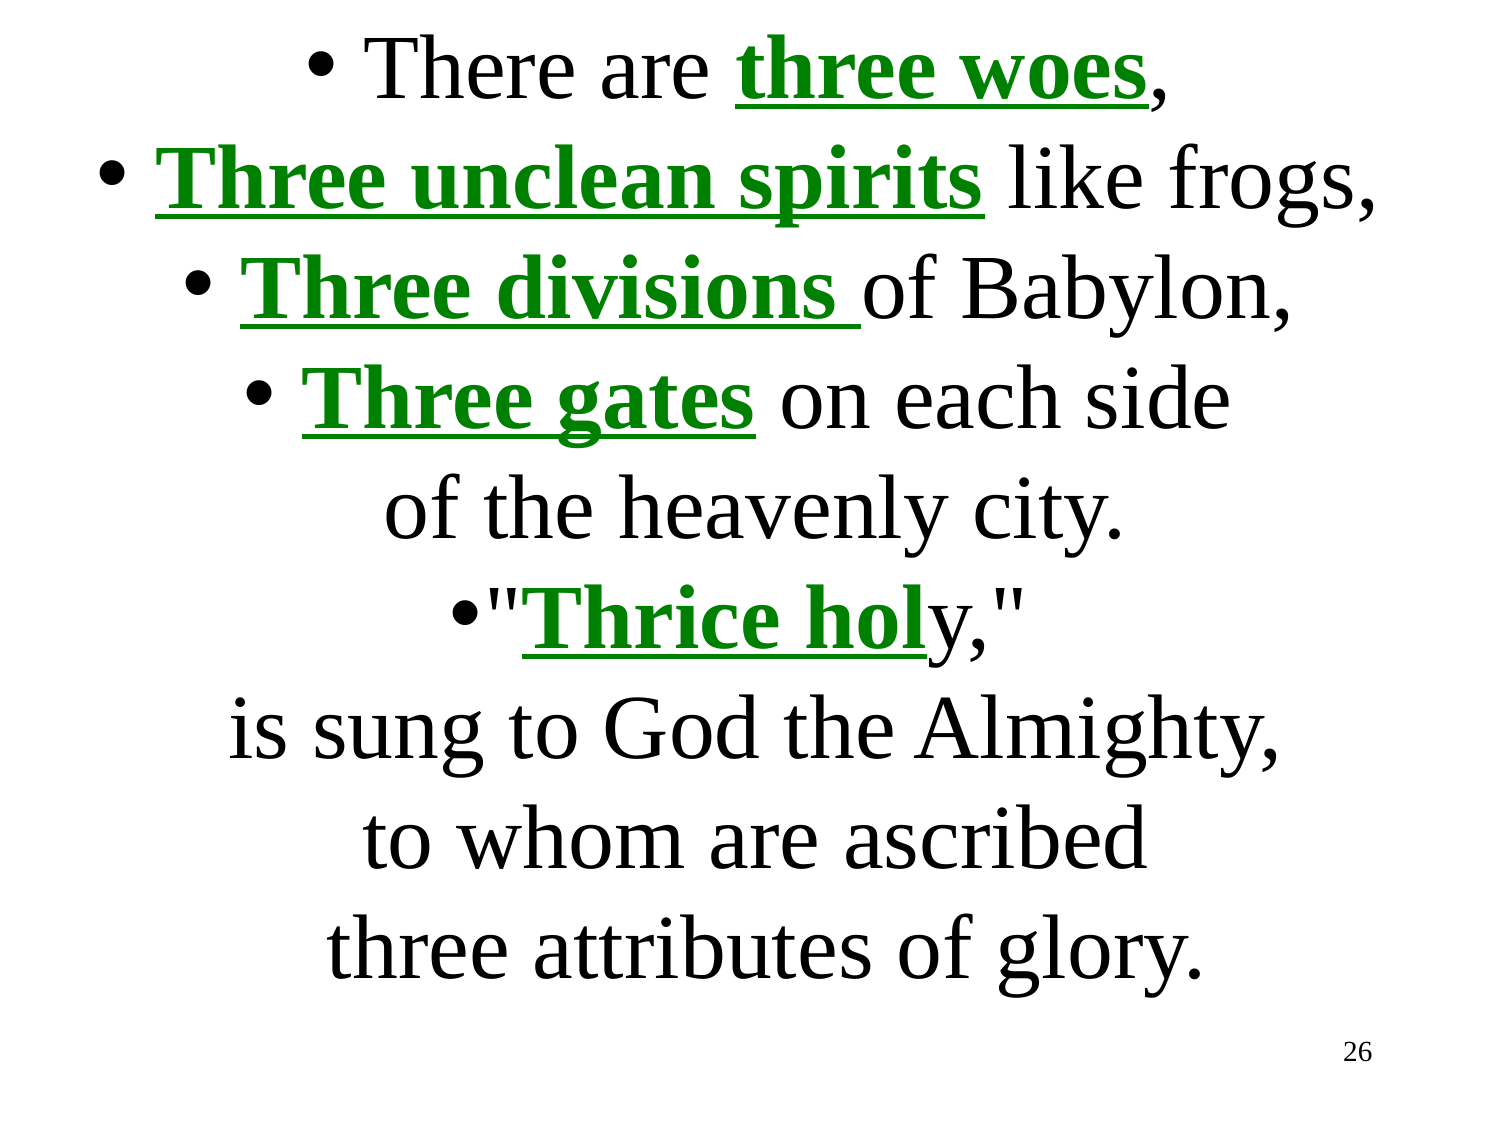

There are three woes,
 Three unclean spirits like frogs,
 Three divisions of Babylon,
 Three gates on each side
of the heavenly city.
"Thrice holy,"
is sung to God the Almighty,
to whom are ascribed
three attributes of glory.